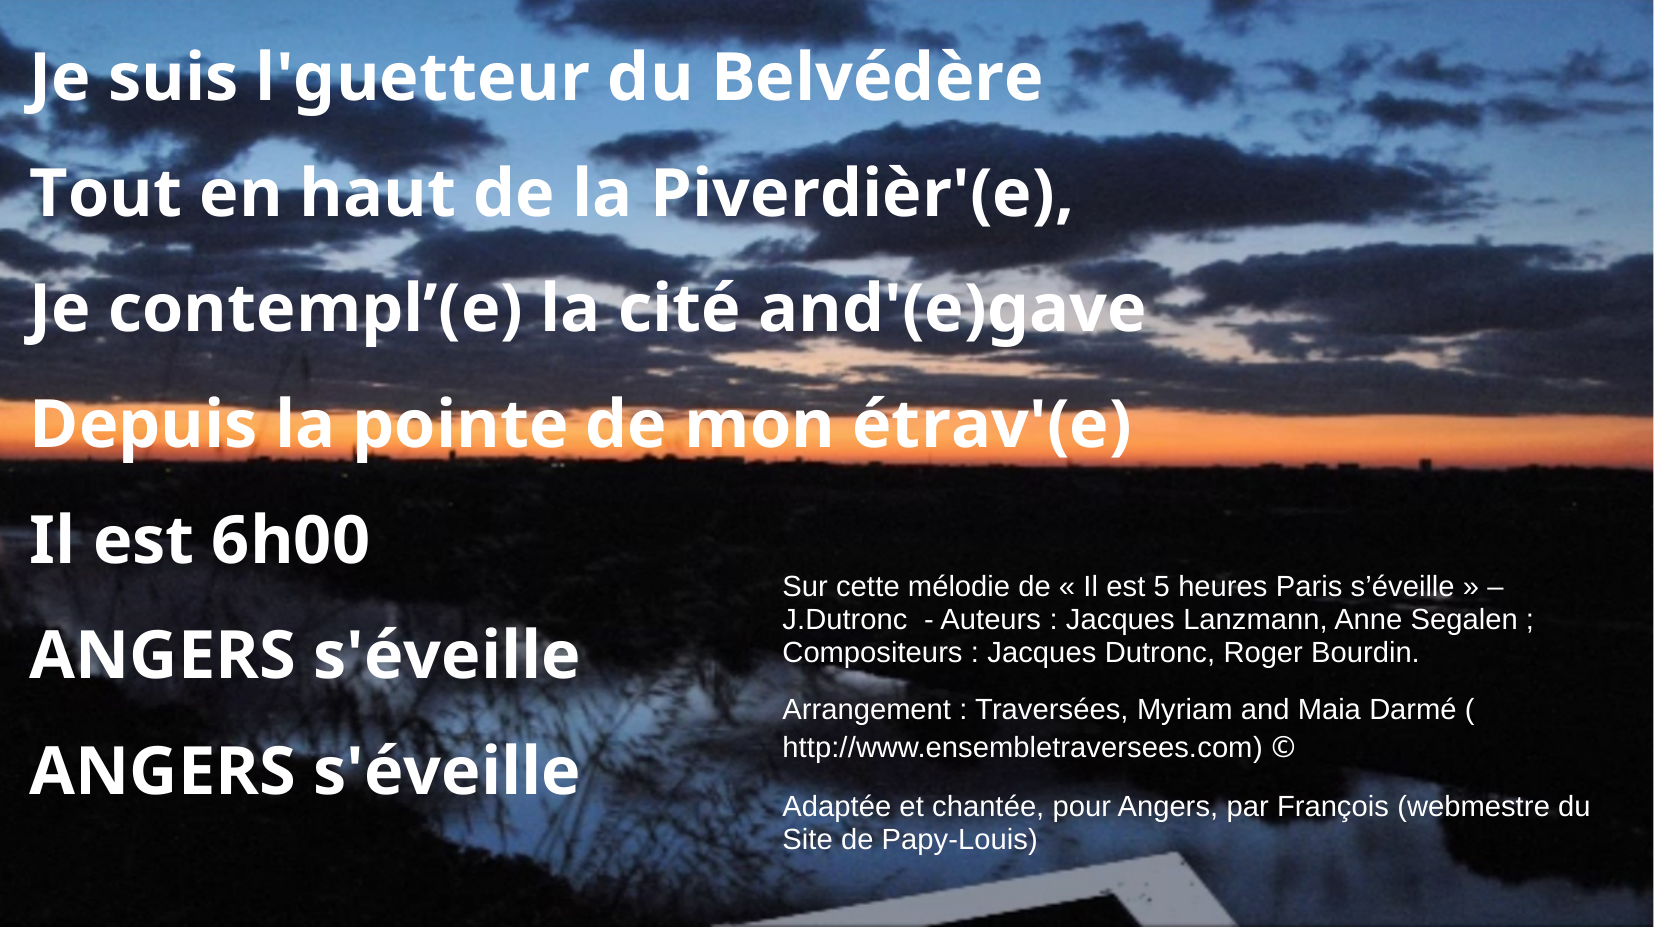

Je suis l'guetteur du Belvédère
Tout en haut de la Piverdièr'(e),
Je contempl’(e) la cité and'(e)gave
Depuis la pointe de mon étrav'(e)
Il est 6h00
ANGERS s'éveille
ANGERS s'éveille
Sur cette mélodie de « Il est 5 heures Paris s’éveille » – J.Dutronc - Auteurs : Jacques Lanzmann, Anne Segalen ; Compositeurs : Jacques Dutronc, Roger Bourdin.
Arrangement : Traversées, Myriam and Maia Darmé (http://www.ensembletraversees.com) ©
Adaptée et chantée, pour Angers, par François (webmestre du Site de Papy-Louis)